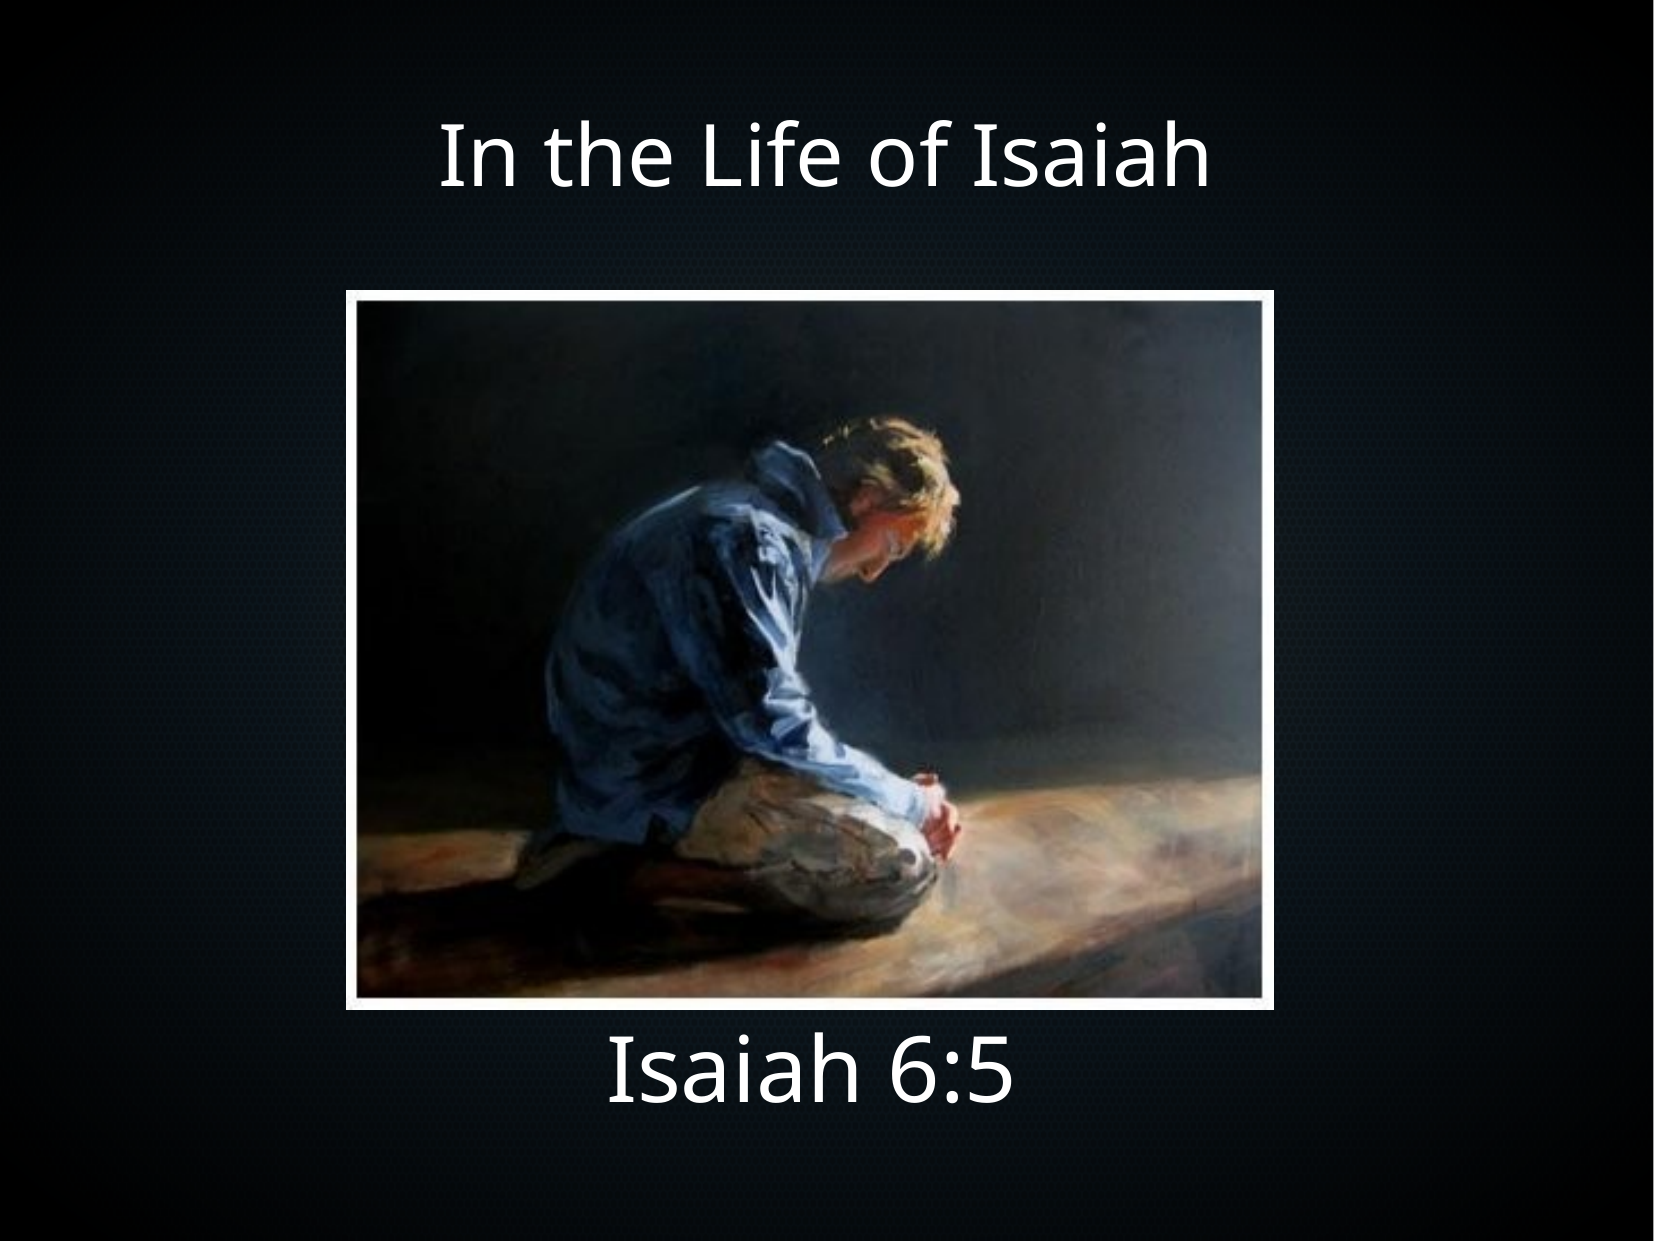

# In the Life of Isaiah
Isaiah 6:5